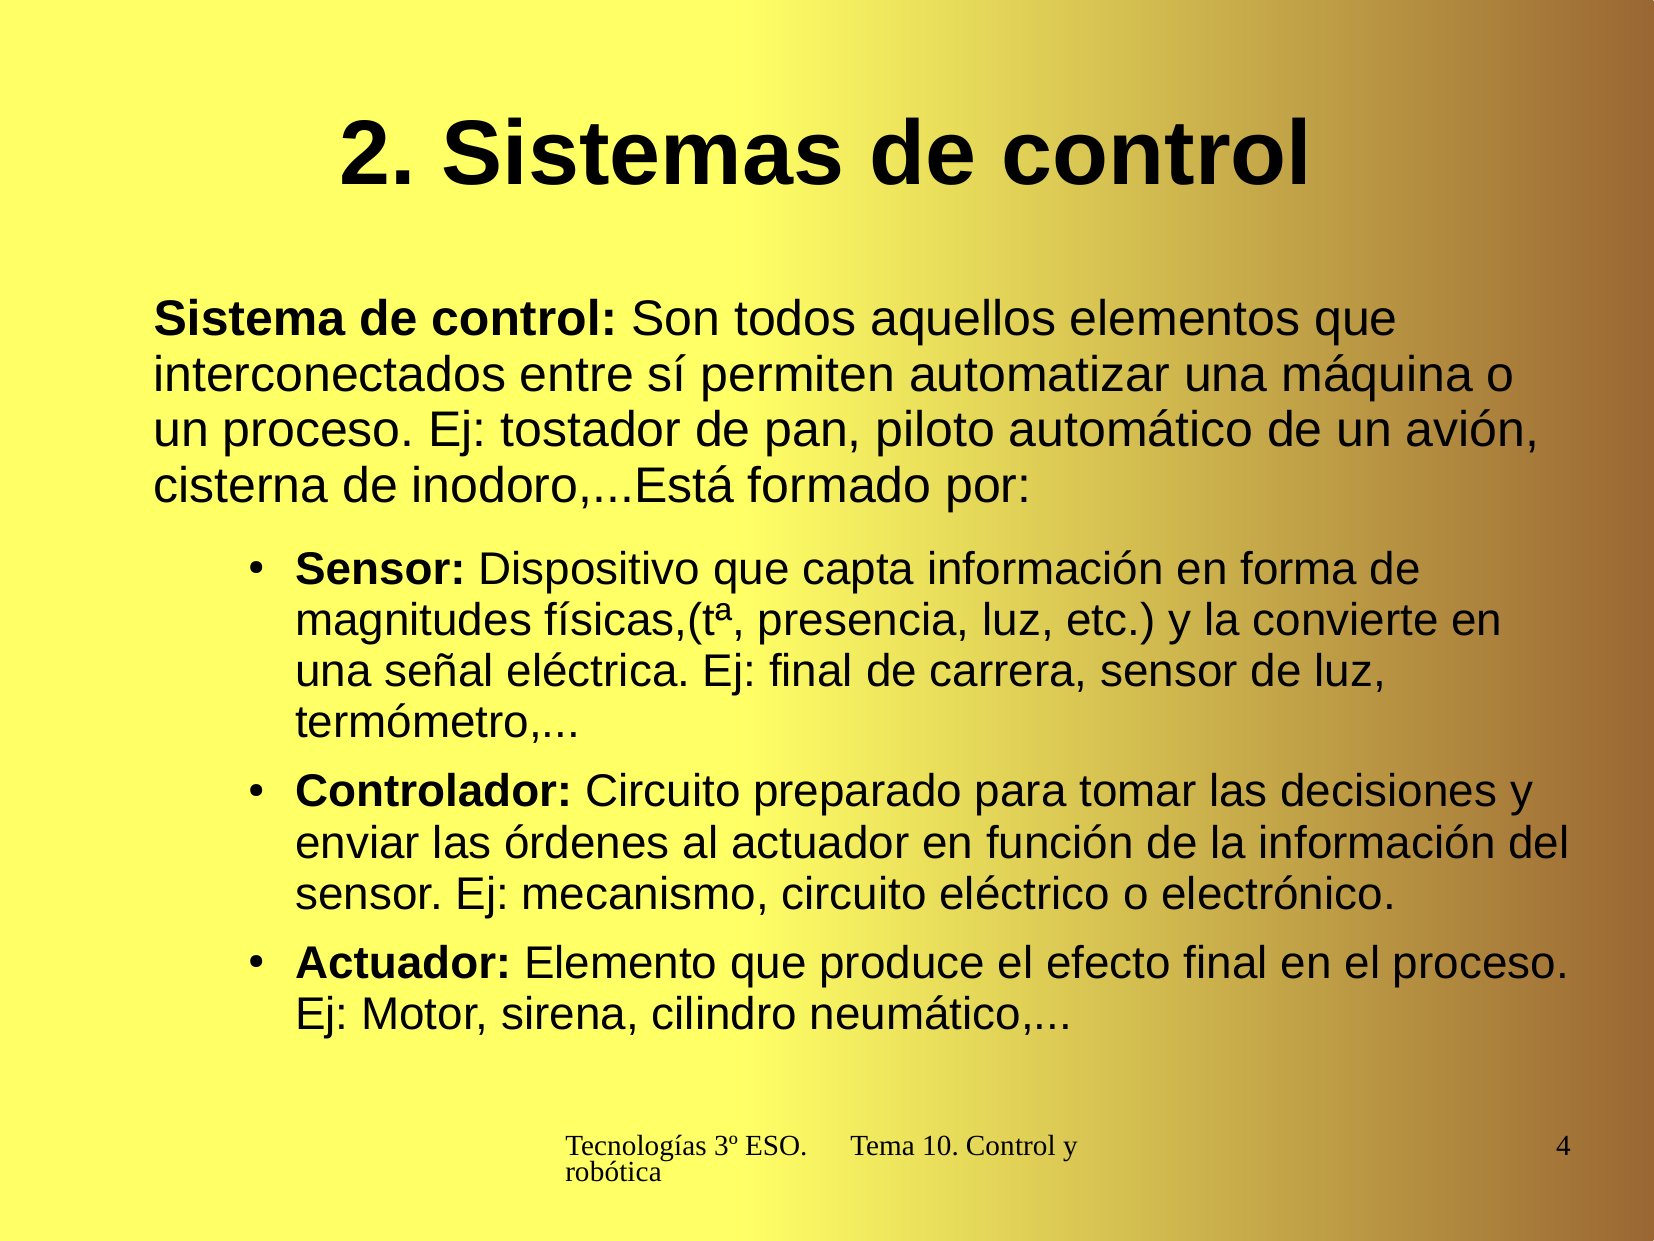

# 2. Sistemas de control
Sistema de control: Son todos aquellos elementos que interconectados entre sí permiten automatizar una máquina o un proceso. Ej: tostador de pan, piloto automático de un avión, cisterna de inodoro,...Está formado por:
Sensor: Dispositivo que capta información en forma de magnitudes físicas,(tª, presencia, luz, etc.) y la convierte en una señal eléctrica. Ej: final de carrera, sensor de luz, termómetro,...
Controlador: Circuito preparado para tomar las decisiones y enviar las órdenes al actuador en función de la información del sensor. Ej: mecanismo, circuito eléctrico o electrónico.
Actuador: Elemento que produce el efecto final en el proceso. Ej: Motor, sirena, cilindro neumático,...
Tecnologías 3º ESO. Tema 10. Control y robótica
4